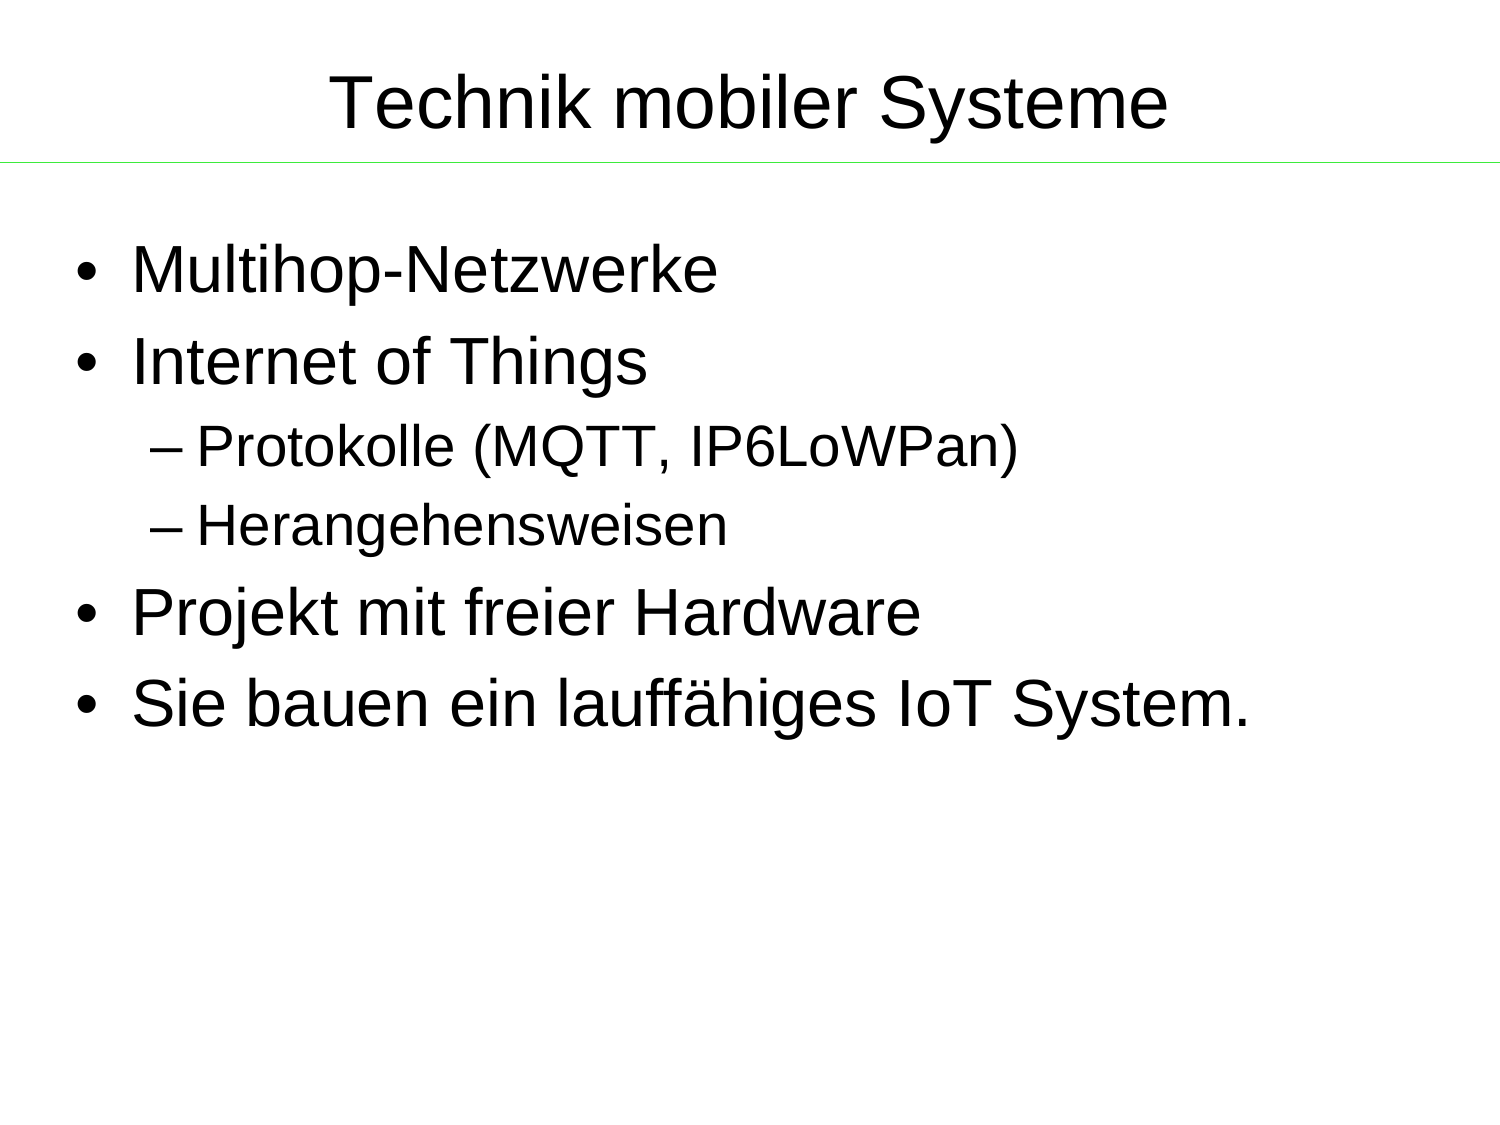

# Technik mobiler Systeme
Multihop-Netzwerke
Internet of Things
Protokolle (MQTT, IP6LoWPan)
Herangehensweisen
Projekt mit freier Hardware
Sie bauen ein lauffähiges IoT System.